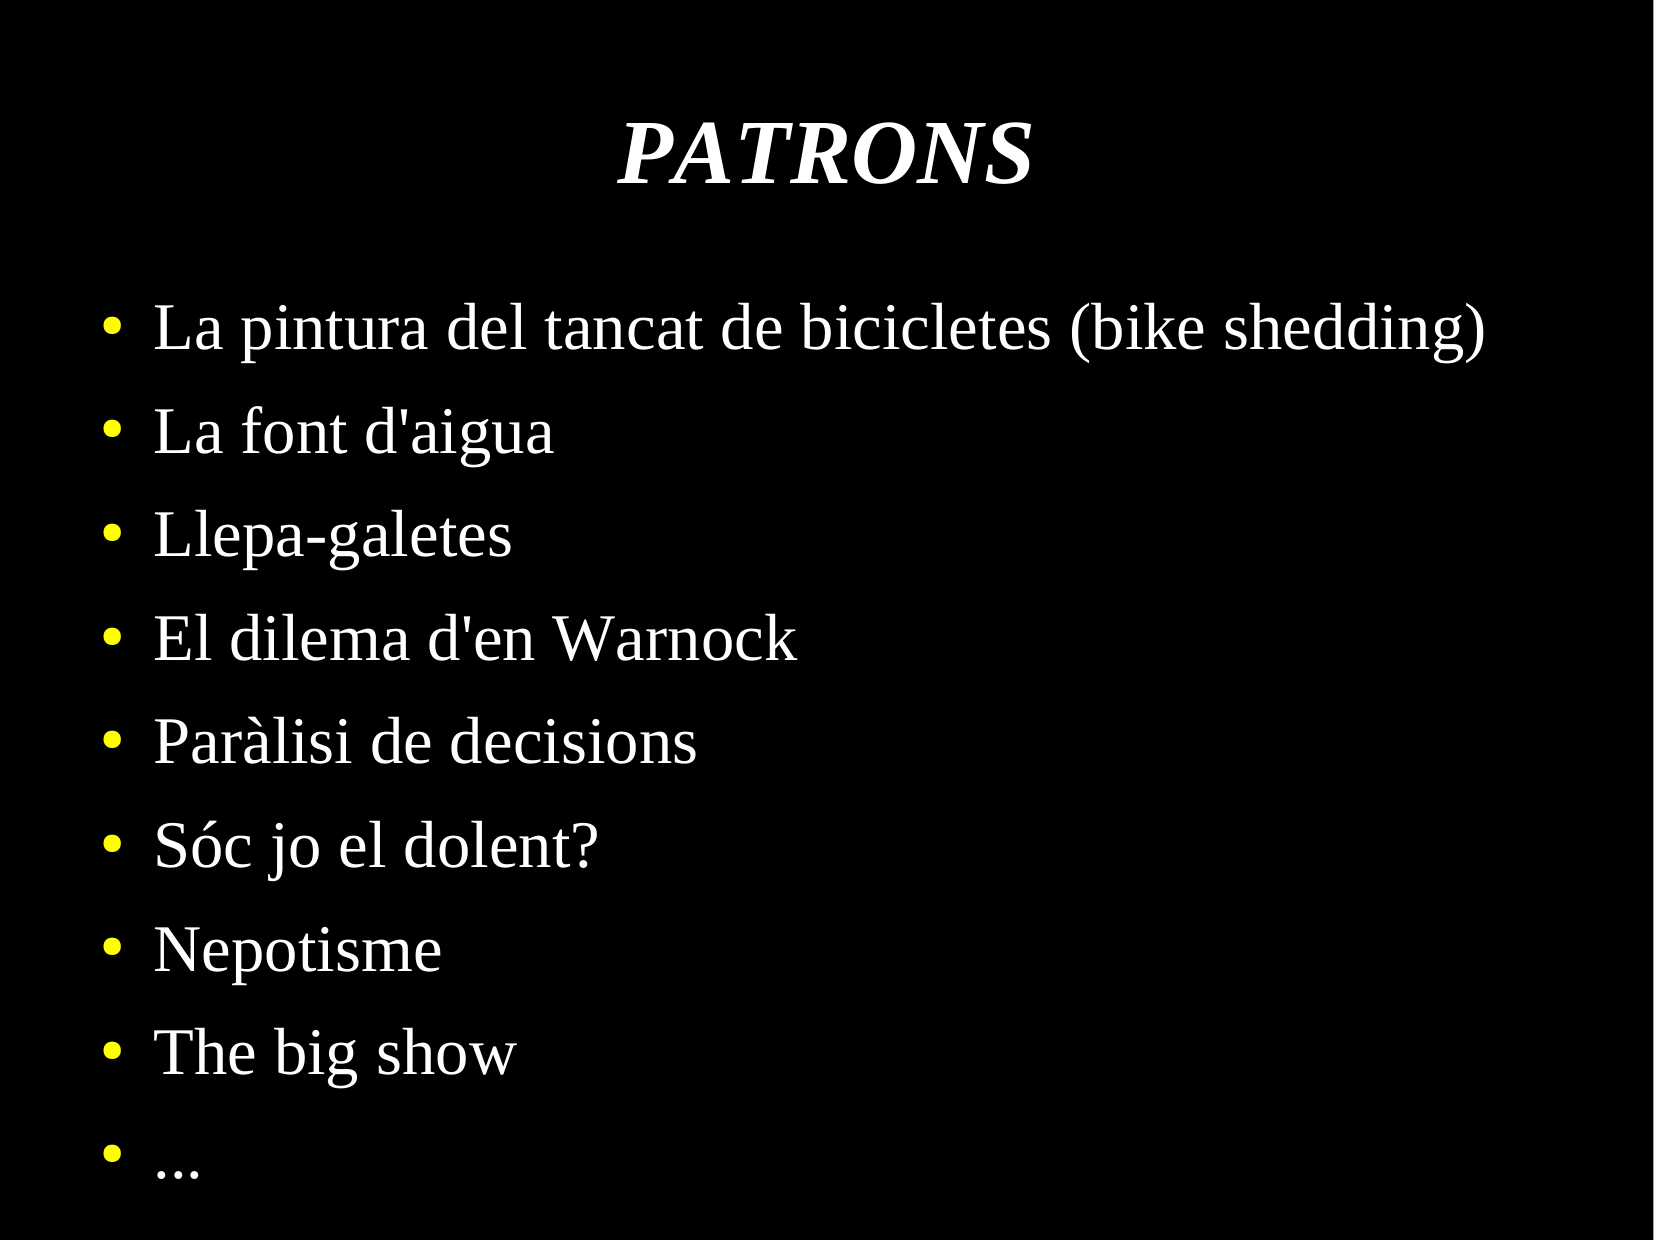

# PATRONS
La pintura del tancat de bicicletes (bike shedding)
La font d'aigua
Llepa-galetes
El dilema d'en Warnock
Paràlisi de decisions
Sóc jo el dolent?
Nepotisme
The big show
...